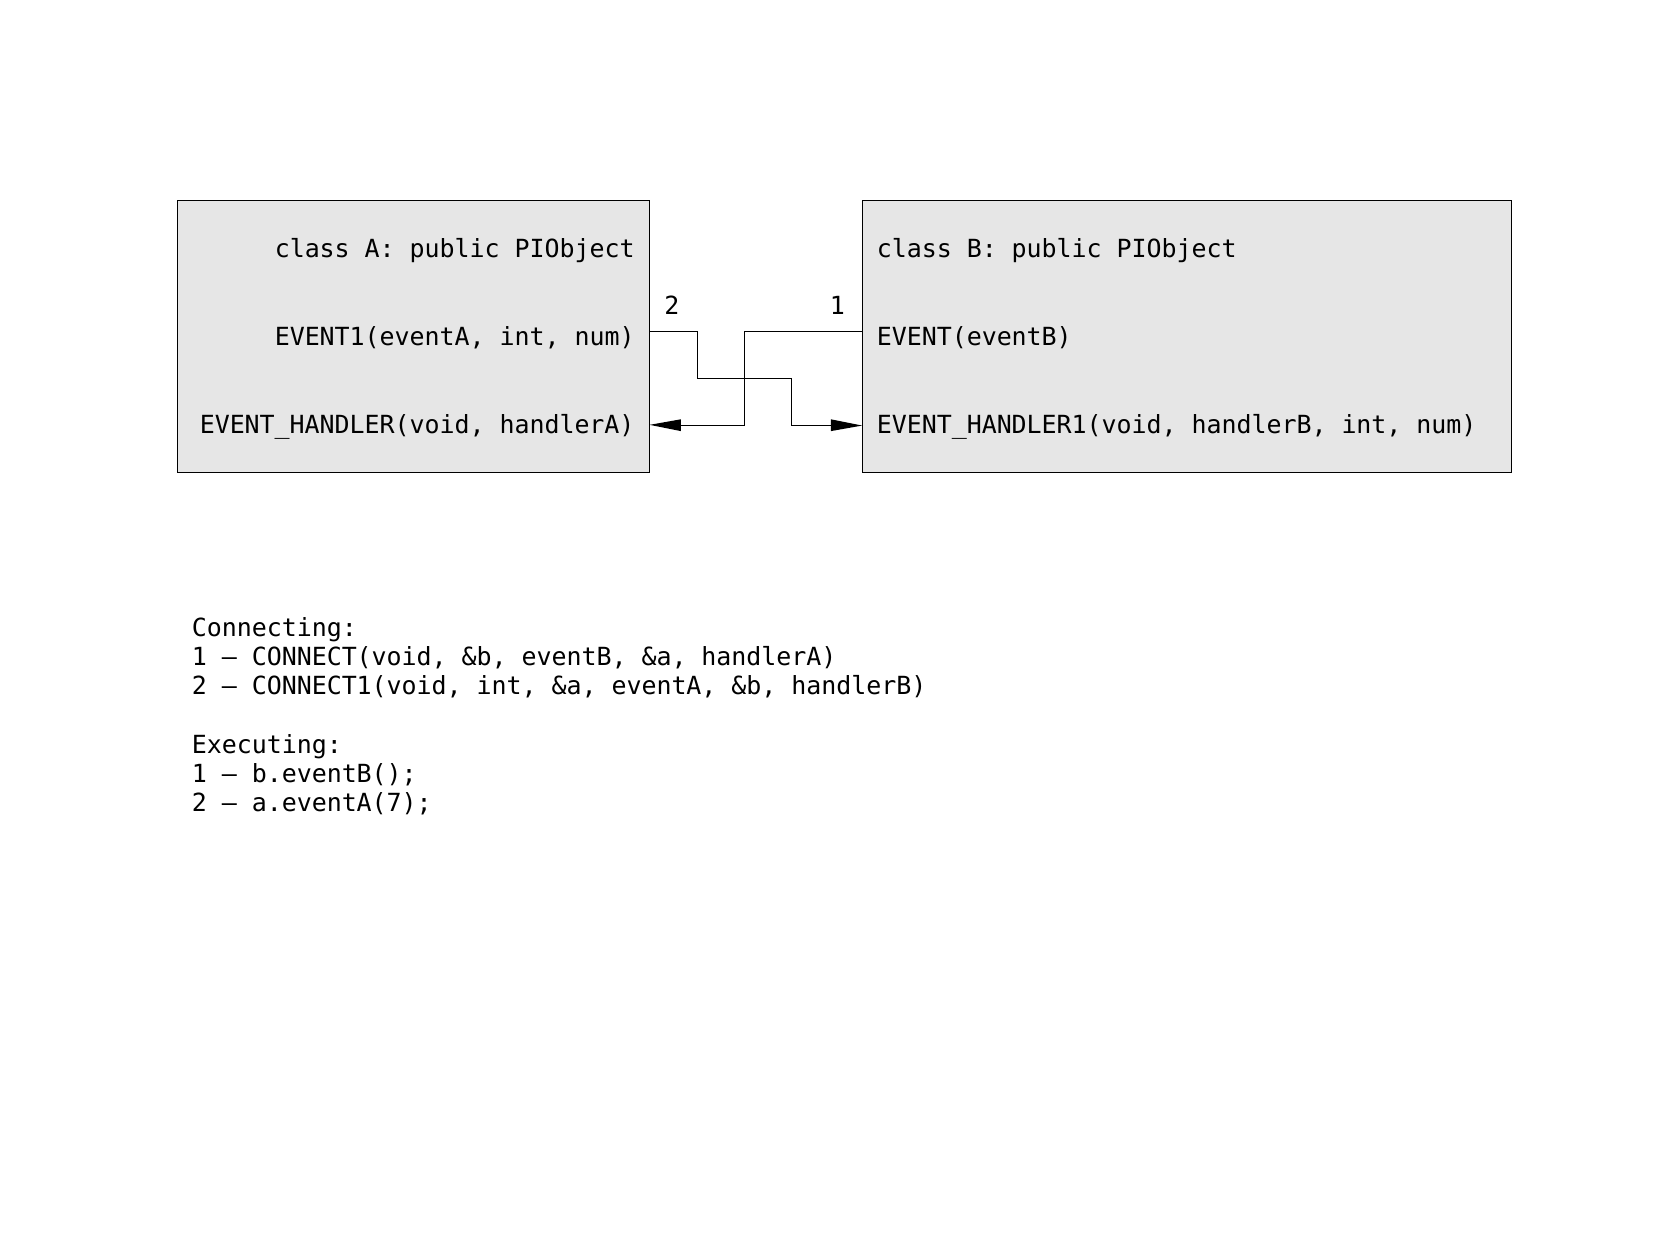

class A: public PIObject
EVENT1(eventA, int, num)
EVENT_HANDLER(void, handlerA)
class B: public PIObject
EVENT(eventB)
EVENT_HANDLER1(void, handlerB, int, num)
2
1
Connecting:
1 – CONNECT(void, &b, eventB, &a, handlerA)
2 — CONNECT1(void, int, &a, eventA, &b, handlerB)
Executing:
1 – b.eventB();
2 – a.eventA(7);